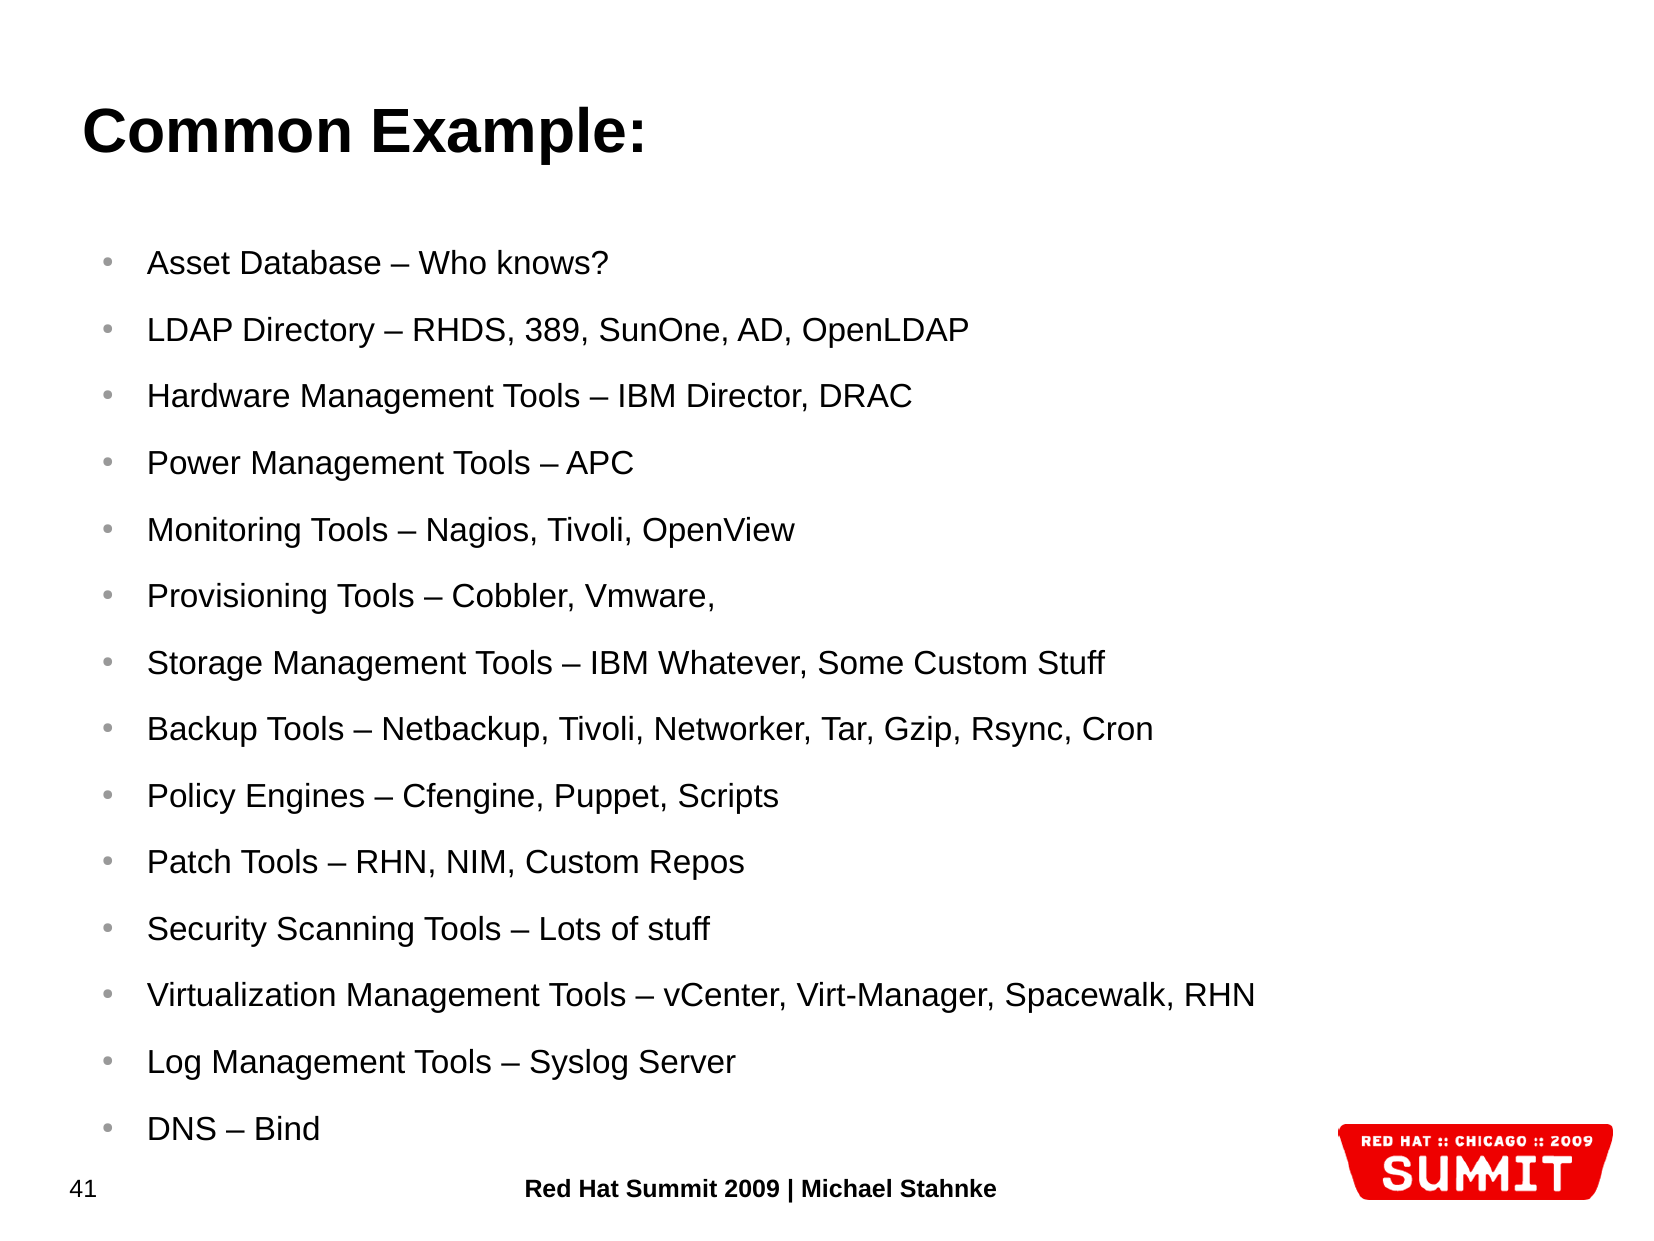

# Common Example:
Asset Database – Who knows?
LDAP Directory – RHDS, 389, SunOne, AD, OpenLDAP
Hardware Management Tools – IBM Director, DRAC
Power Management Tools – APC
Monitoring Tools – Nagios, Tivoli, OpenView
Provisioning Tools – Cobbler, Vmware,
Storage Management Tools – IBM Whatever, Some Custom Stuff
Backup Tools – Netbackup, Tivoli, Networker, Tar, Gzip, Rsync, Cron
Policy Engines – Cfengine, Puppet, Scripts
Patch Tools – RHN, NIM, Custom Repos
Security Scanning Tools – Lots of stuff
Virtualization Management Tools – vCenter, Virt-Manager, Spacewalk, RHN
Log Management Tools – Syslog Server
DNS – Bind